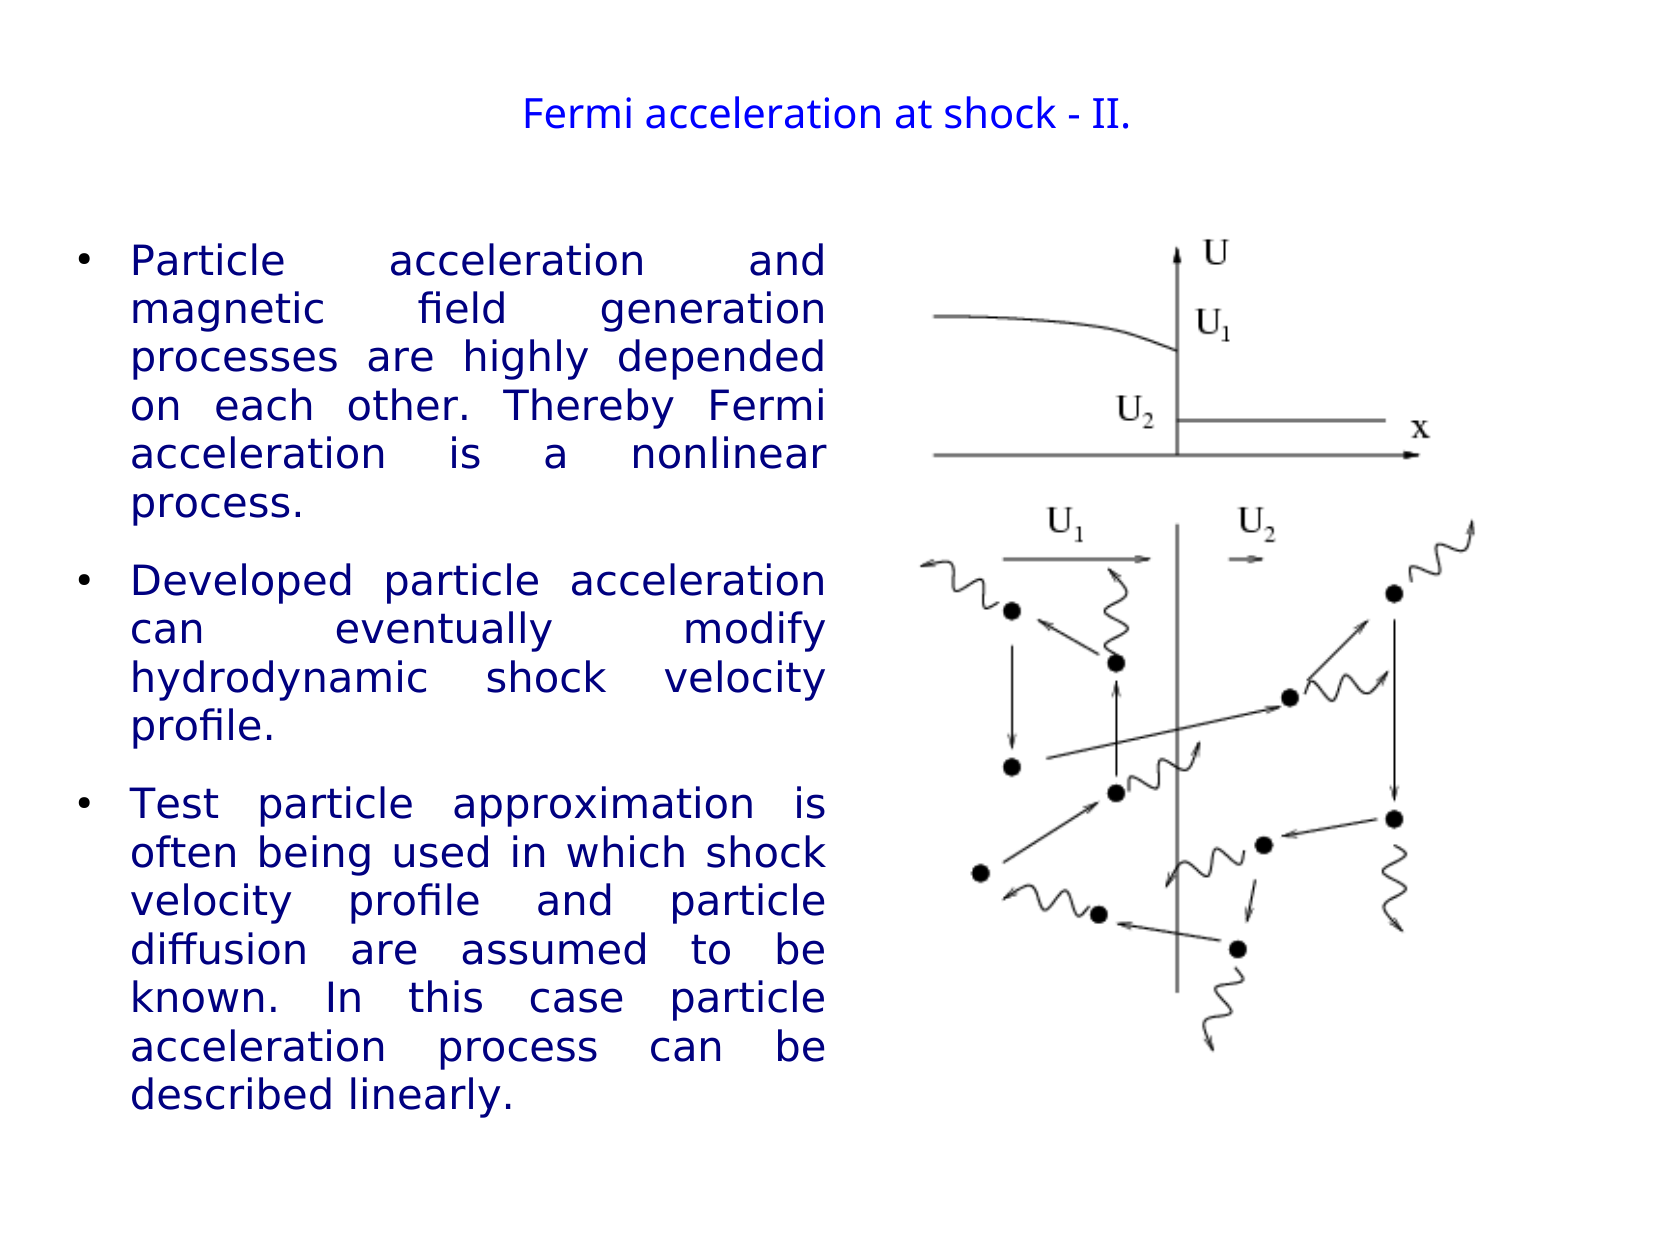

Fermi acceleration at shock - II.
#
Particle acceleration and magnetic field generation processes are highly depended on each other. Thereby Fermi acceleration is a nonlinear process.
Developed particle acceleration can eventually modify hydrodynamic shock velocity profile.
Test particle approximation is often being used in which shock velocity profile and particle diffusion are assumed to be known. In this case particle acceleration process can be described linearly.